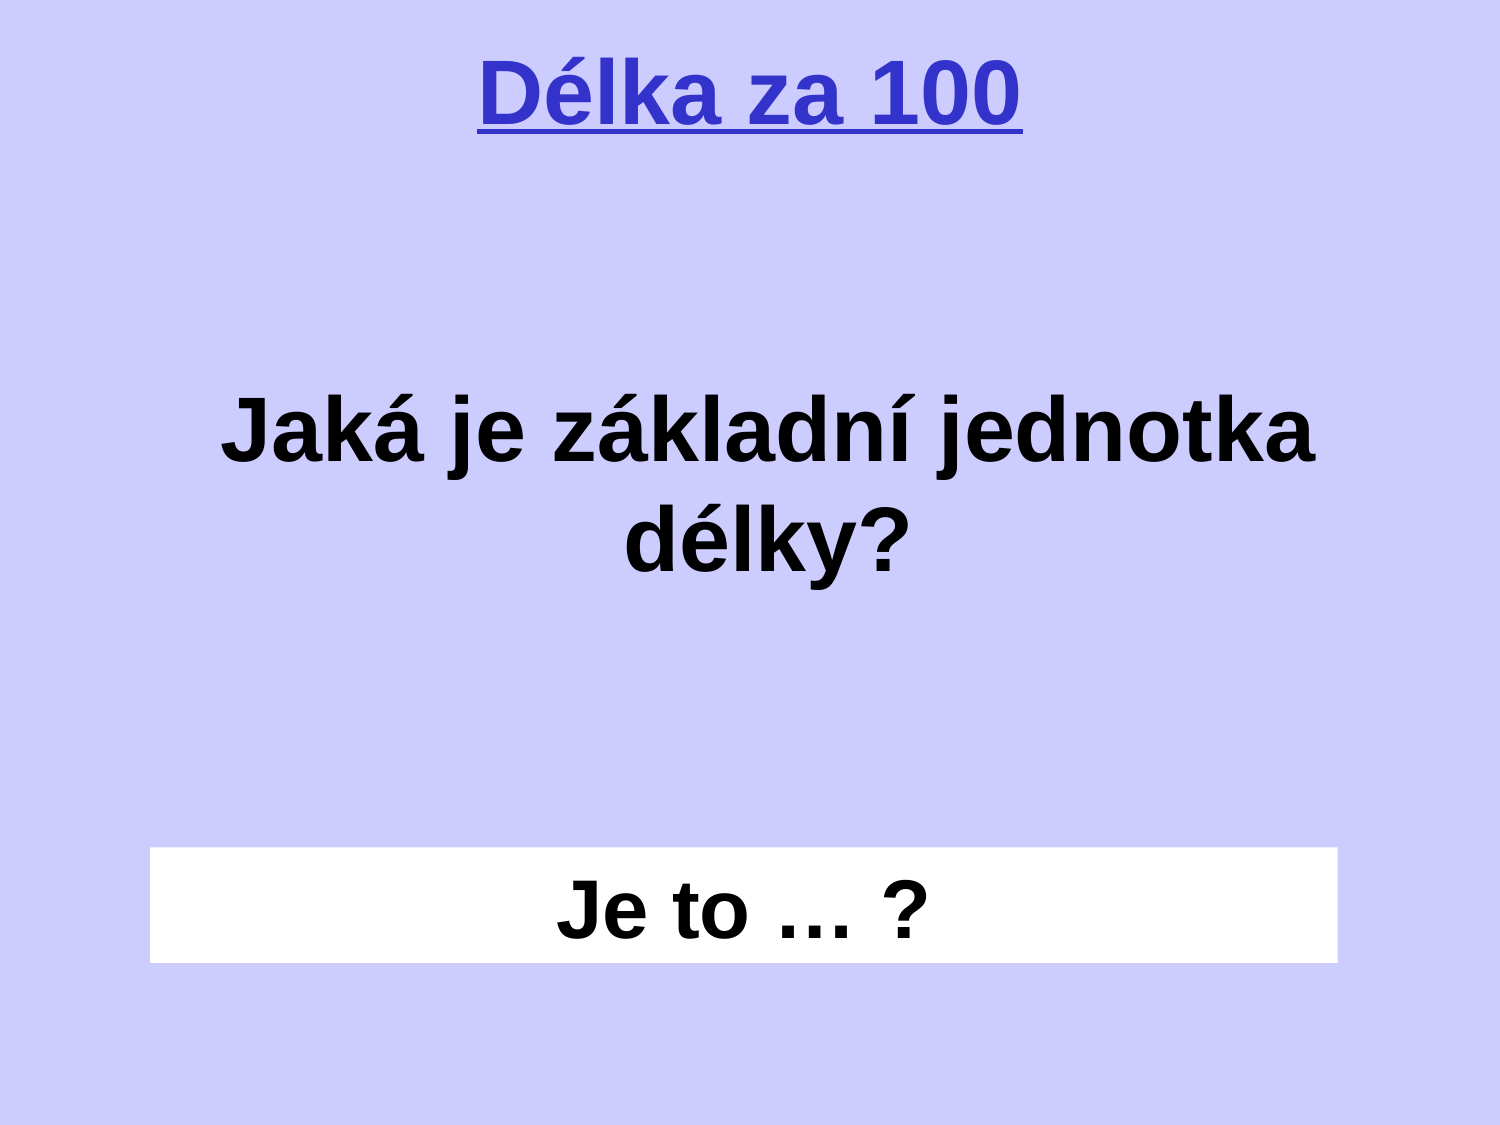

Délka za 100
Jaká je základní jednotka délky?
Je to … ?